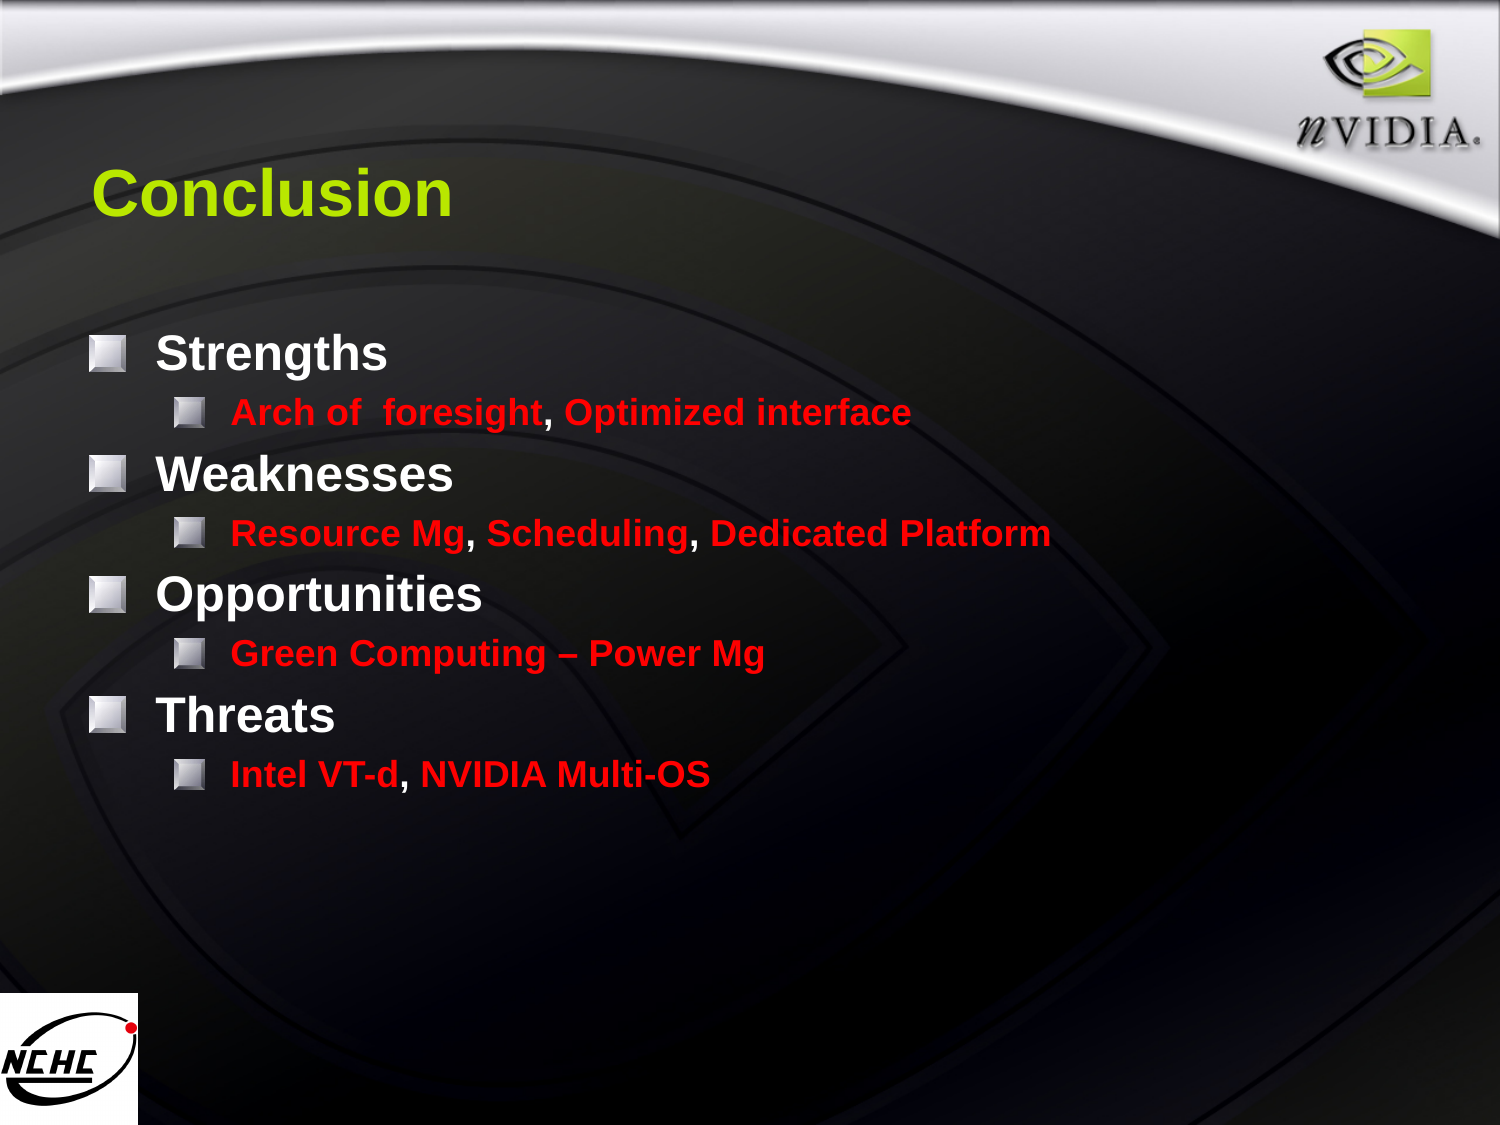

# Conclusion
Strengths
Arch of foresight, Optimized interface
Weaknesses
Resource Mg, Scheduling, Dedicated Platform
Opportunities
Green Computing – Power Mg
Threats
Intel VT-d, NVIDIA Multi-OS